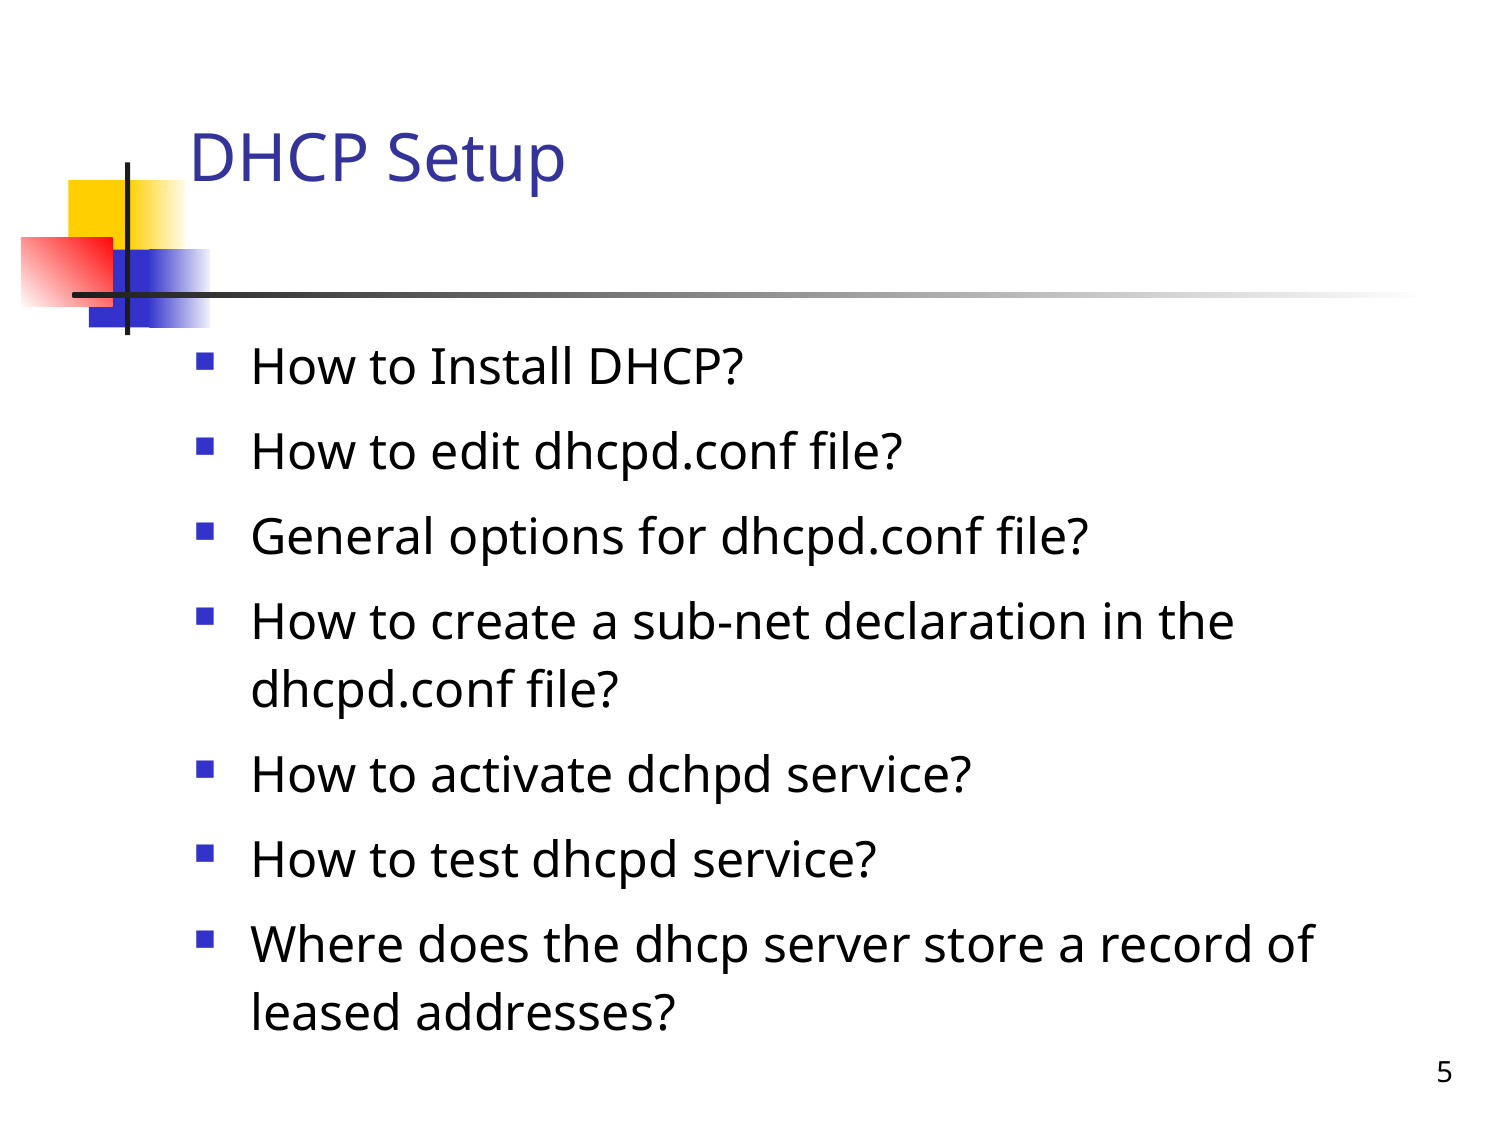

# DHCP Setup
How to Install DHCP?
How to edit dhcpd.conf file?
General options for dhcpd.conf file?
How to create a sub-net declaration in the dhcpd.conf file?
How to activate dchpd service?
How to test dhcpd service?
Where does the dhcp server store a record of leased addresses?
5